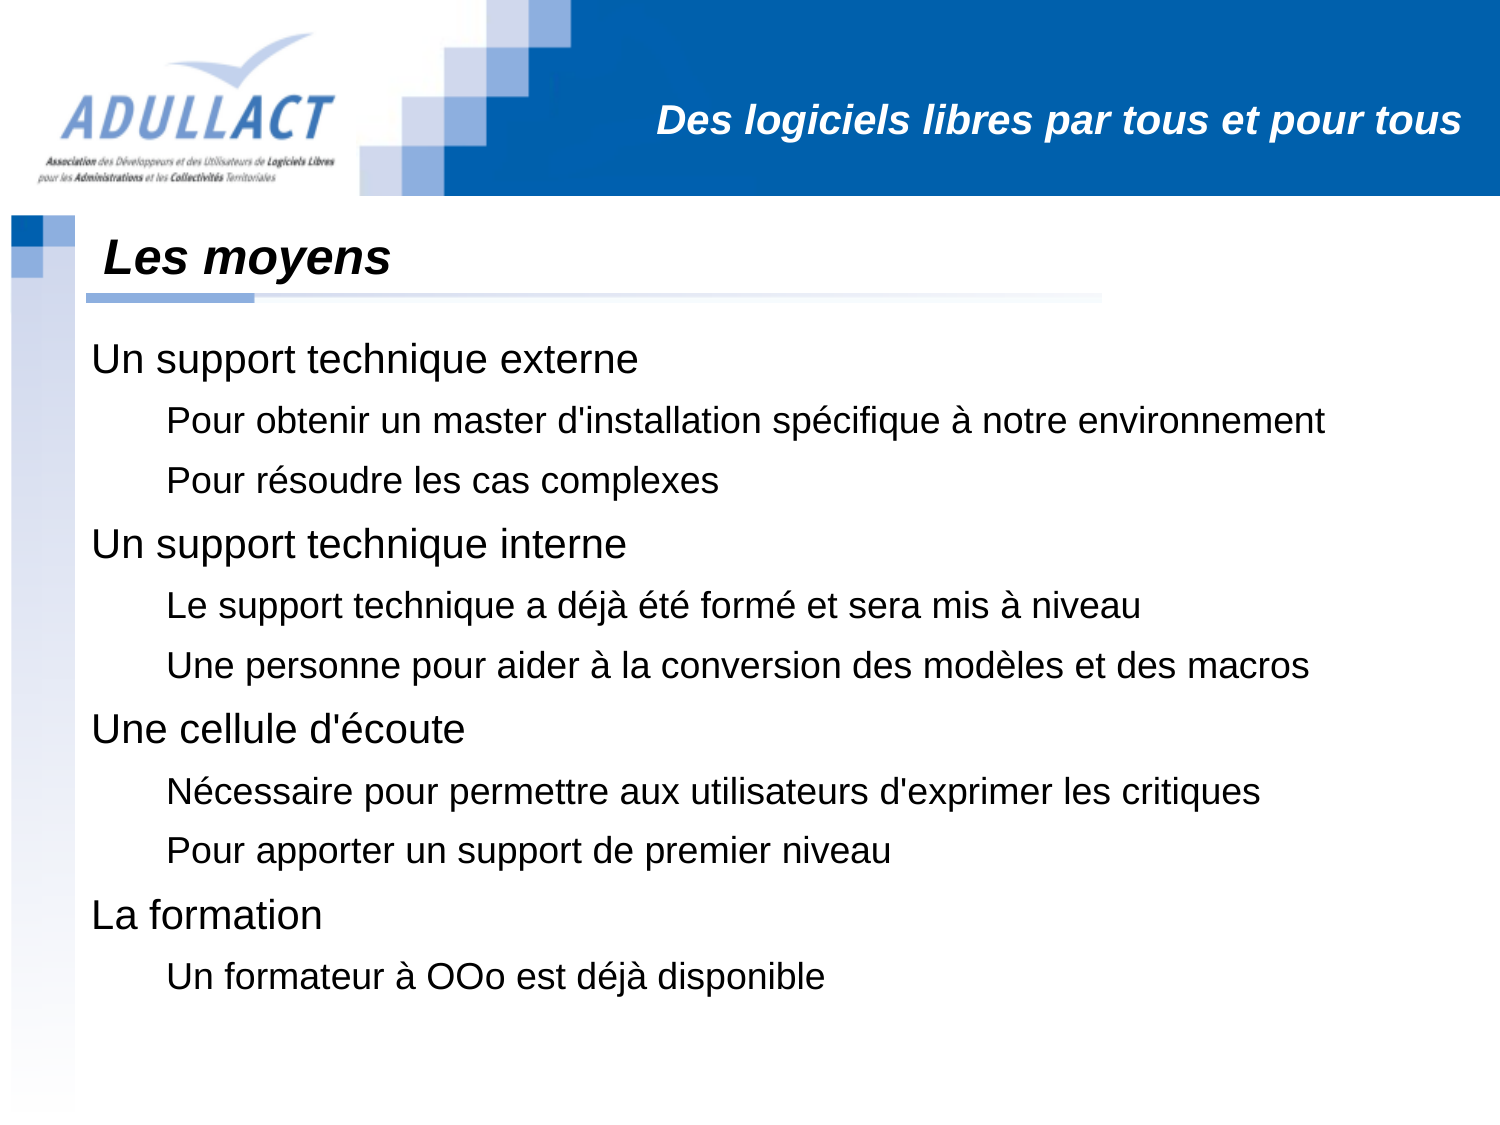

Les moyens
# Un support technique externe
Pour obtenir un master d'installation spécifique à notre environnement
Pour résoudre les cas complexes
Un support technique interne
Le support technique a déjà été formé et sera mis à niveau
Une personne pour aider à la conversion des modèles et des macros
Une cellule d'écoute
Nécessaire pour permettre aux utilisateurs d'exprimer les critiques
Pour apporter un support de premier niveau
La formation
Un formateur à OOo est déjà disponible